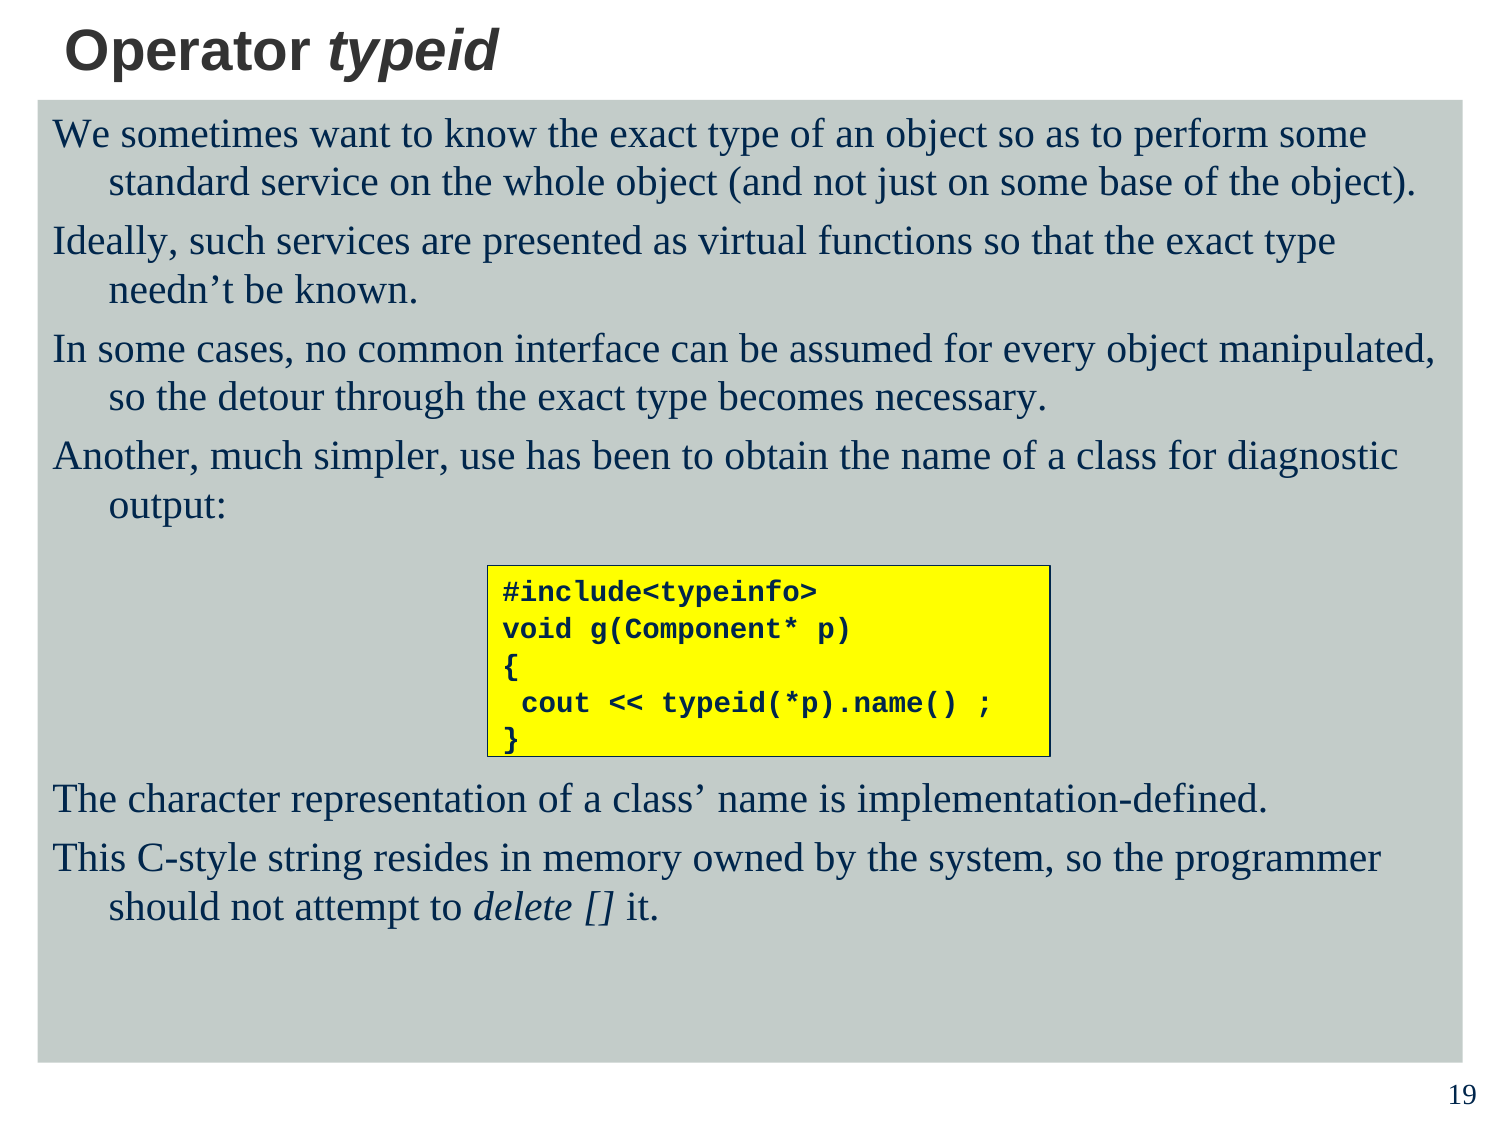

# Operator typeid
We sometimes want to know the exact type of an object so as to perform some standard service on the whole object (and not just on some base of the object).
Ideally, such services are presented as virtual functions so that the exact type needn’t be known.
In some cases, no common interface can be assumed for every object manipulated, so the detour through the exact type becomes necessary.
Another, much simpler, use has been to obtain the name of a class for diagnostic output:
The character representation of a class’ name is implementation-defined.
This C-style string resides in memory owned by the system, so the programmer should not attempt to delete [] it.
#include<typeinfo>
void g(Component* p)
{
	cout << typeid(*p).name() ;
}